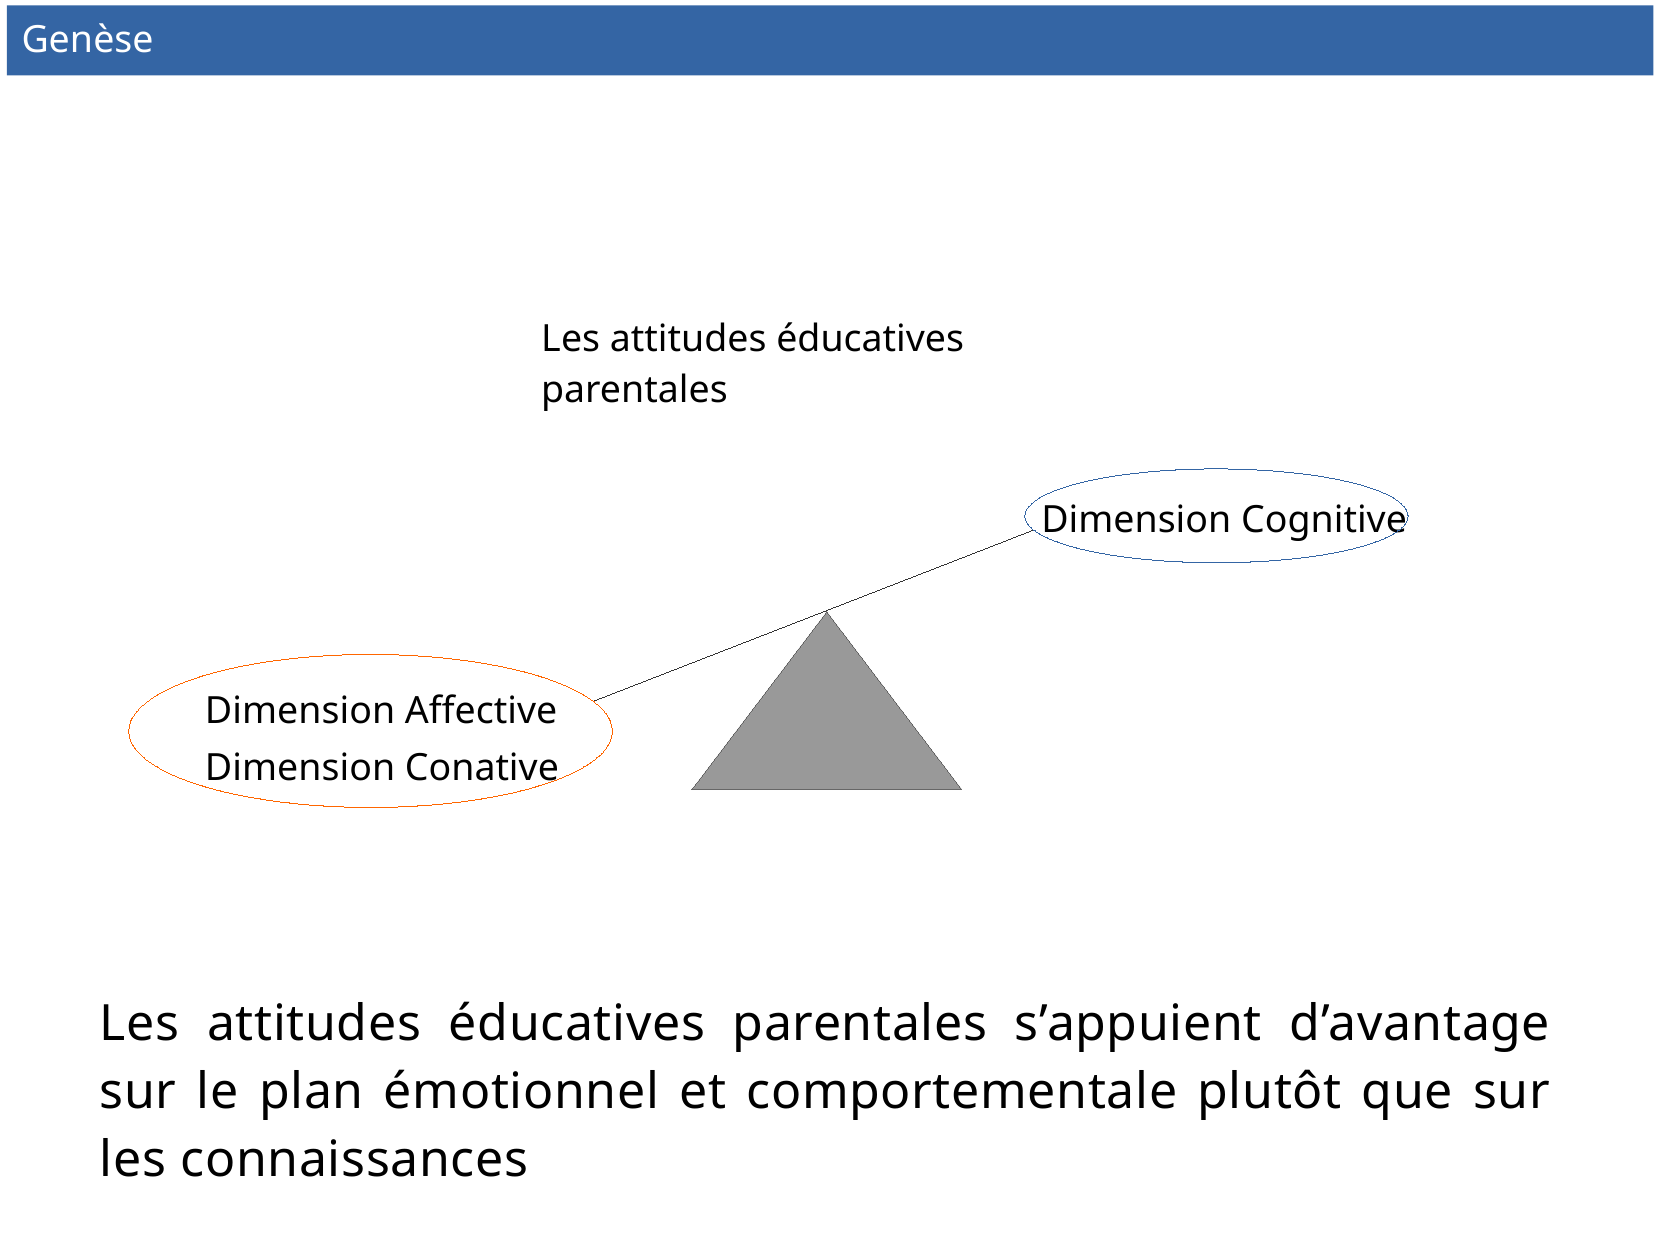

Genèse
Les attitudes éducatives parentales
Dimension Cognitive
Dimension Affective
Dimension Conative
Les attitudes éducatives parentales s’appuient d’avantage sur le plan émotionnel et comportementale plutôt que sur les connaissances